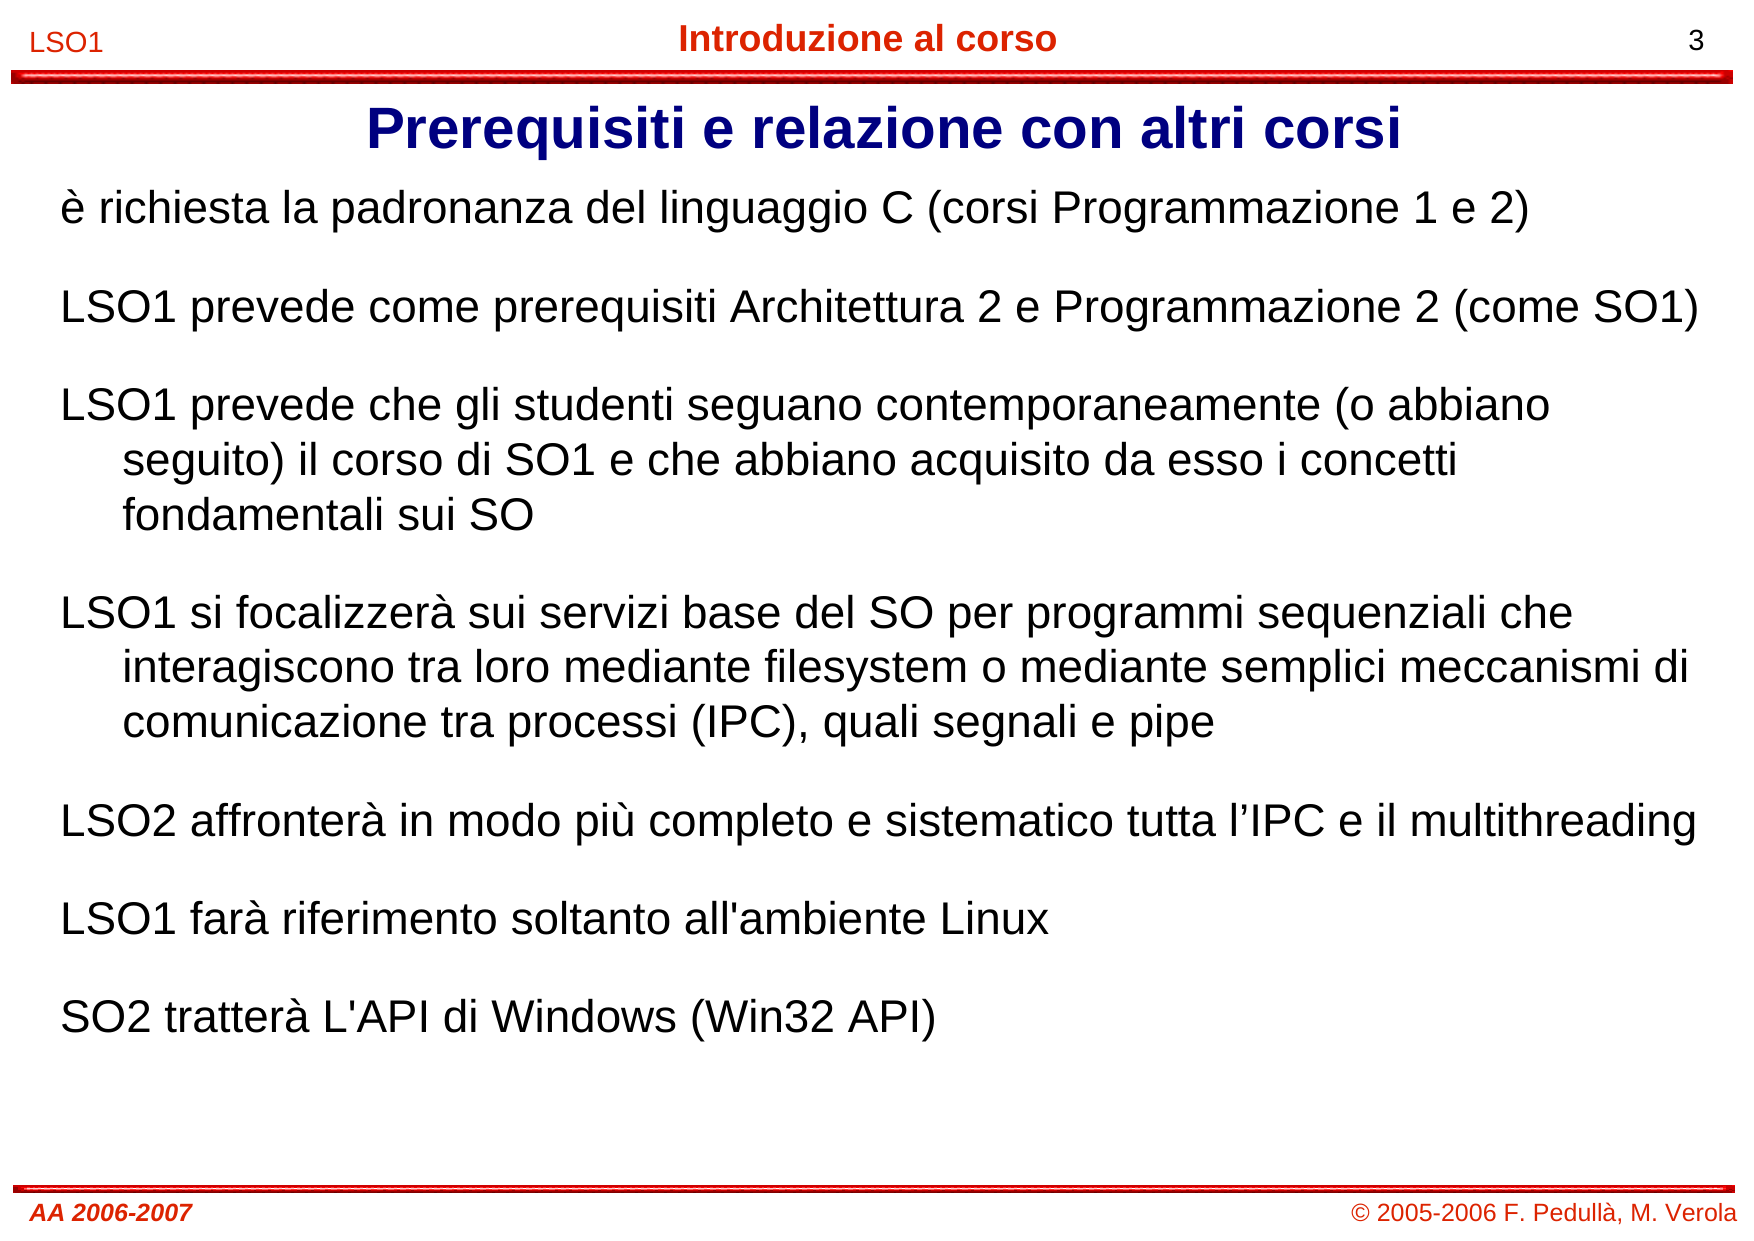

Prerequisiti e relazione con altri corsi
# è richiesta la padronanza del linguaggio C (corsi Programmazione 1 e 2)
LSO1 prevede come prerequisiti Architettura 2 e Programmazione 2 (come SO1)
LSO1 prevede che gli studenti seguano contemporaneamente (o abbiano seguito) il corso di SO1 e che abbiano acquisito da esso i concetti fondamentali sui SO
LSO1 si focalizzerà sui servizi base del SO per programmi sequenziali che interagiscono tra loro mediante filesystem o mediante semplici meccanismi di comunicazione tra processi (IPC), quali segnali e pipe
LSO2 affronterà in modo più completo e sistematico tutta l’IPC e il multithreading
LSO1 farà riferimento soltanto all'ambiente Linux
SO2 tratterà L'API di Windows (Win32 API)